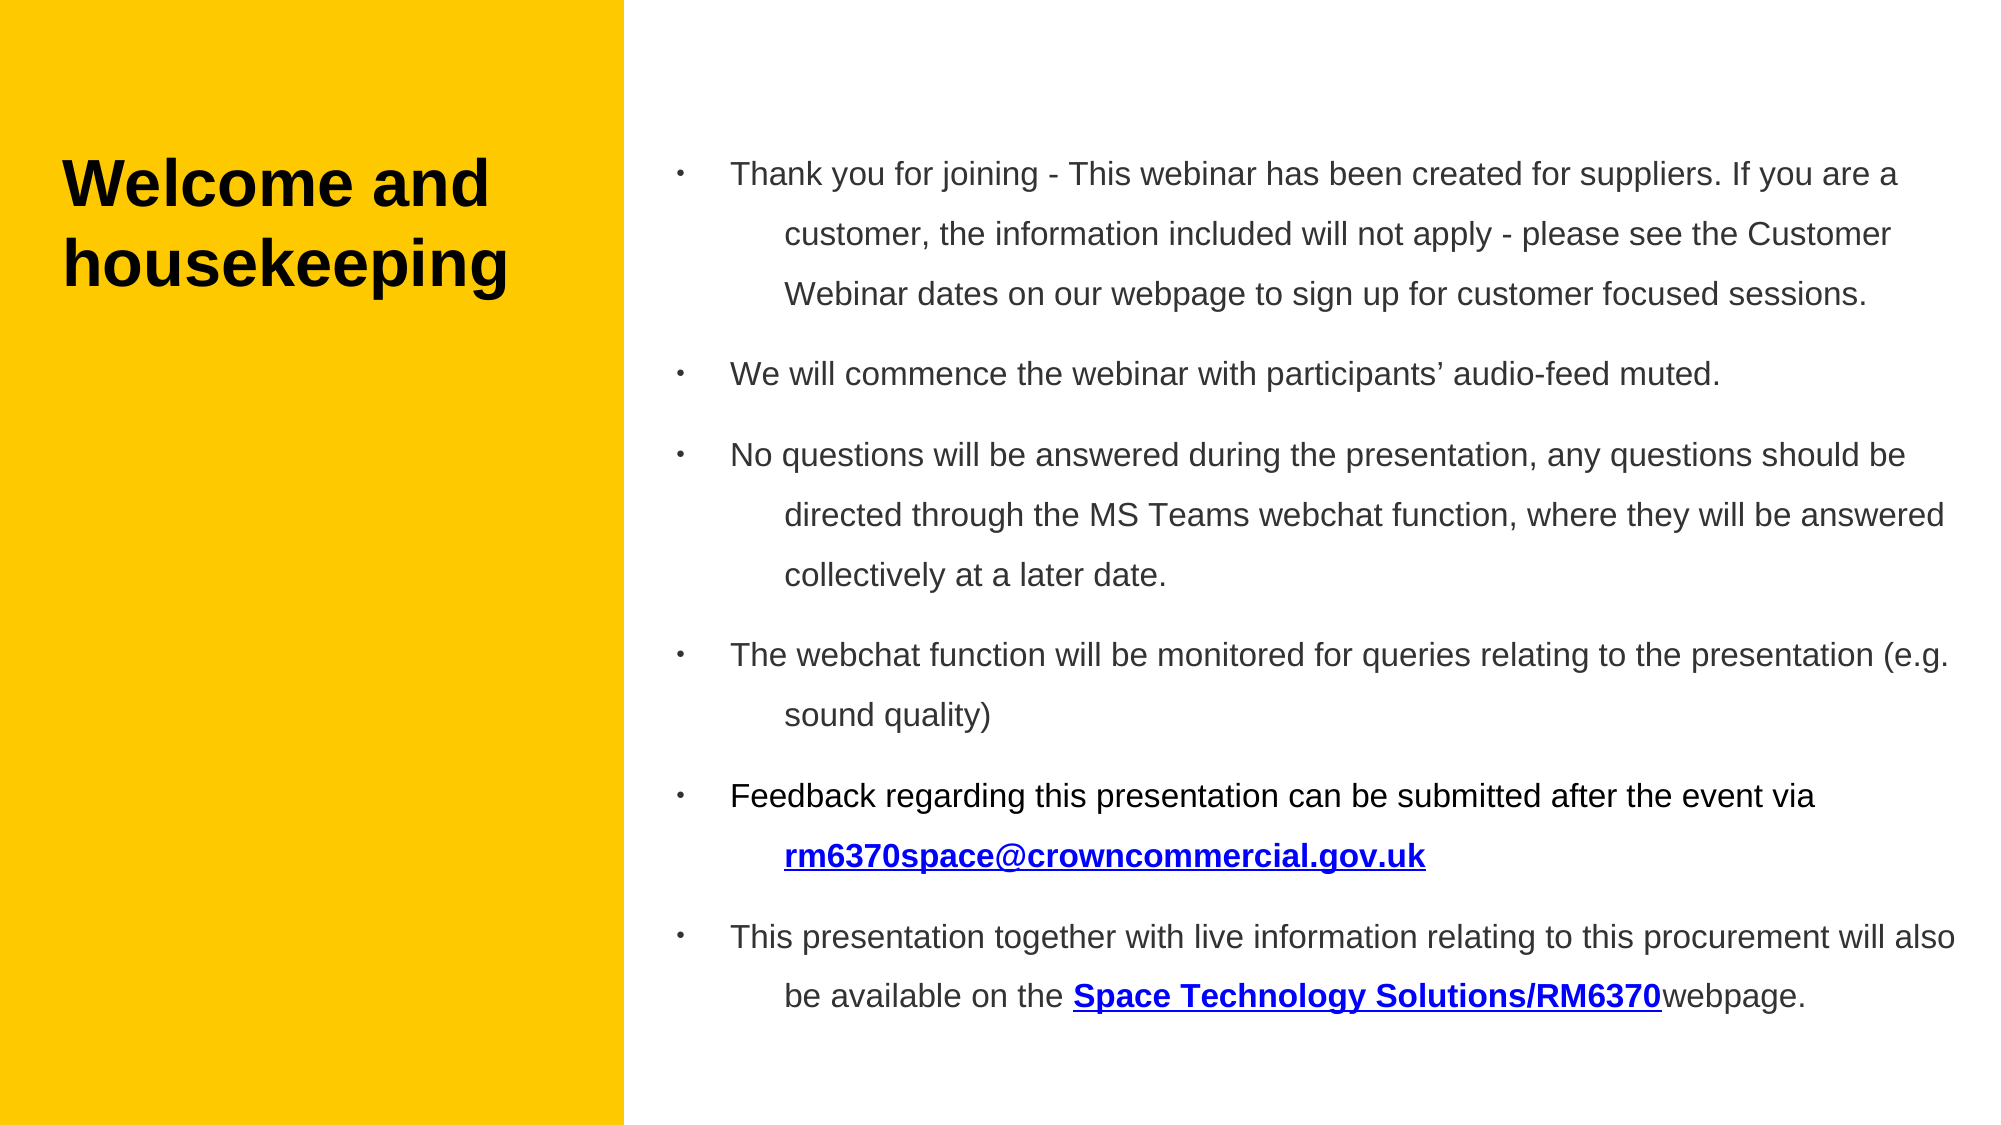

Thank you for joining - This webinar has been created for suppliers. If you are a customer, the information included will not apply - please see the Customer Webinar dates on our webpage to sign up for customer focused sessions.
We will commence the webinar with participants’ audio-feed muted.
No questions will be answered during the presentation, any questions should be directed through the MS Teams webchat function, where they will be answered collectively at a later date.
The webchat function will be monitored for queries relating to the presentation (e.g. sound quality)
Feedback regarding this presentation can be submitted after the event via rm6370space@crowncommercial.gov.uk
This presentation together with live information relating to this procurement will also be available on the Space Technology Solutions/RM6370webpage.
# Welcome and housekeeping